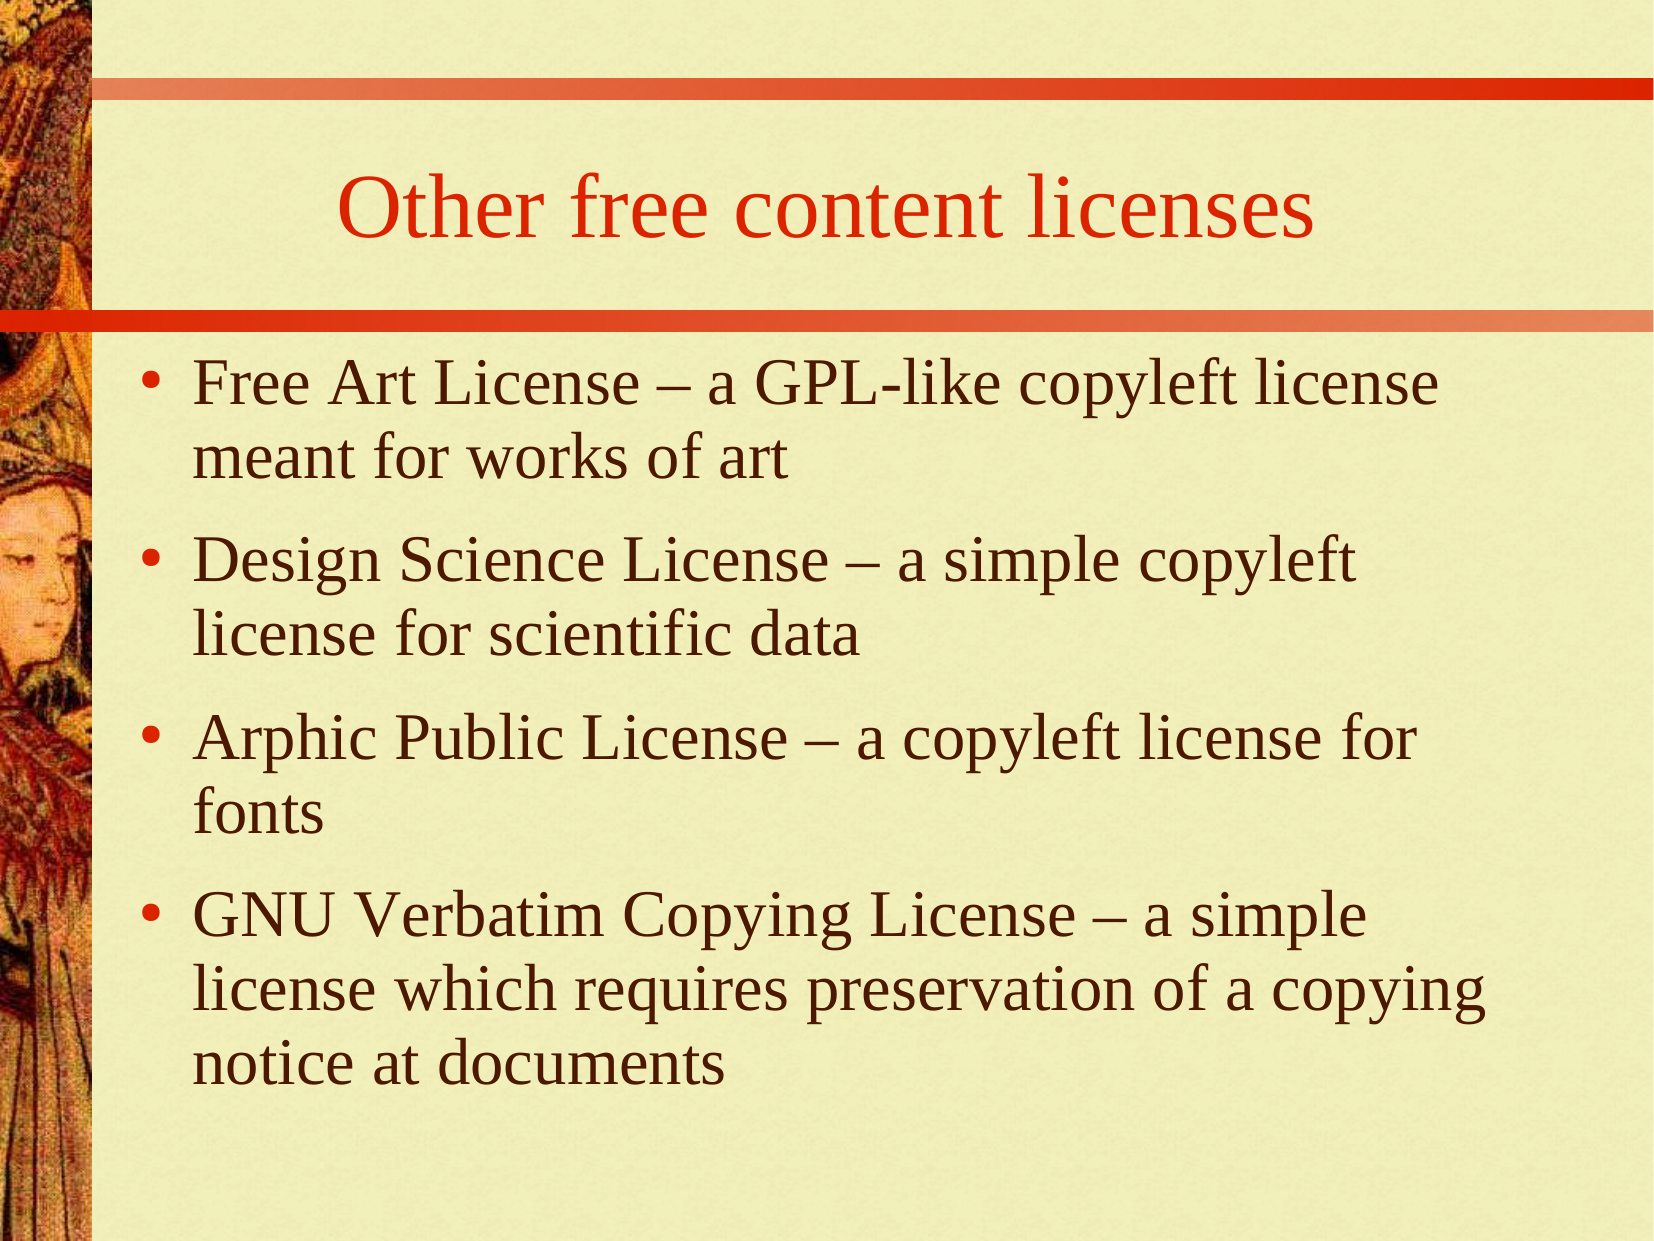

# Other free content licenses
Free Art License – a GPL-like copyleft license meant for works of art
Design Science License – a simple copyleft license for scientific data
Arphic Public License – a copyleft license for fonts
GNU Verbatim Copying License – a simple license which requires preservation of a copying notice at documents